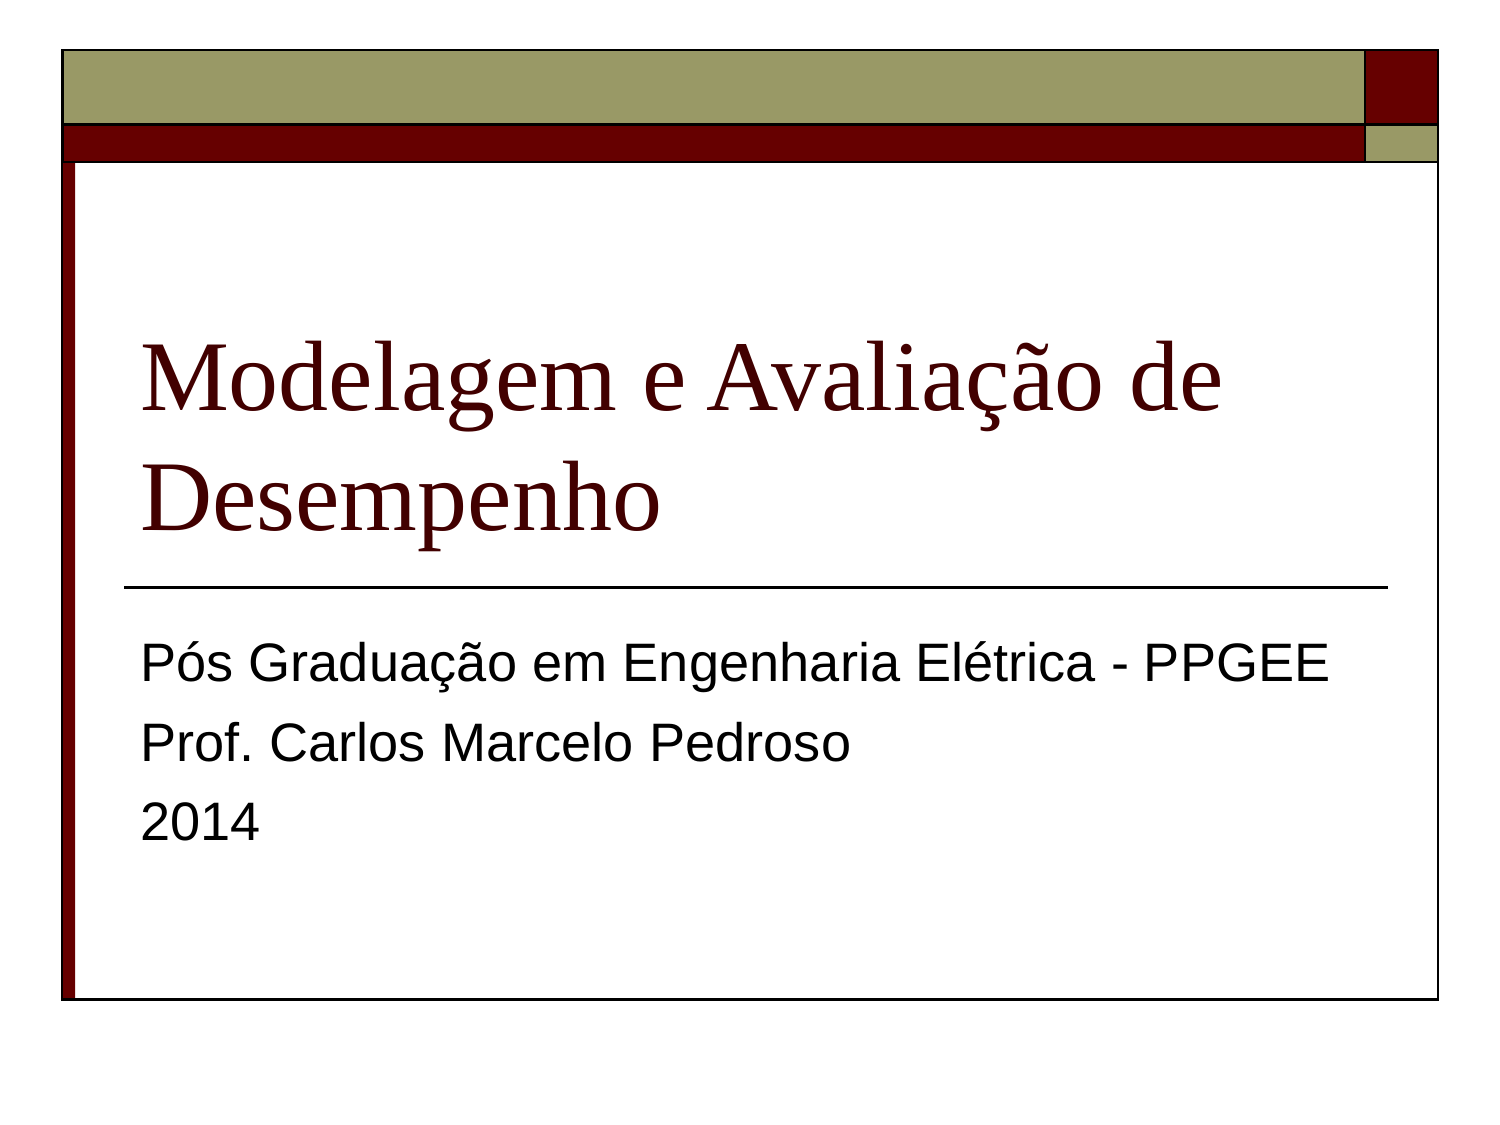

# Modelagem e Avaliação de Desempenho
Pós Graduação em Engenharia Elétrica - PPGEE
Prof. Carlos Marcelo Pedroso
2014